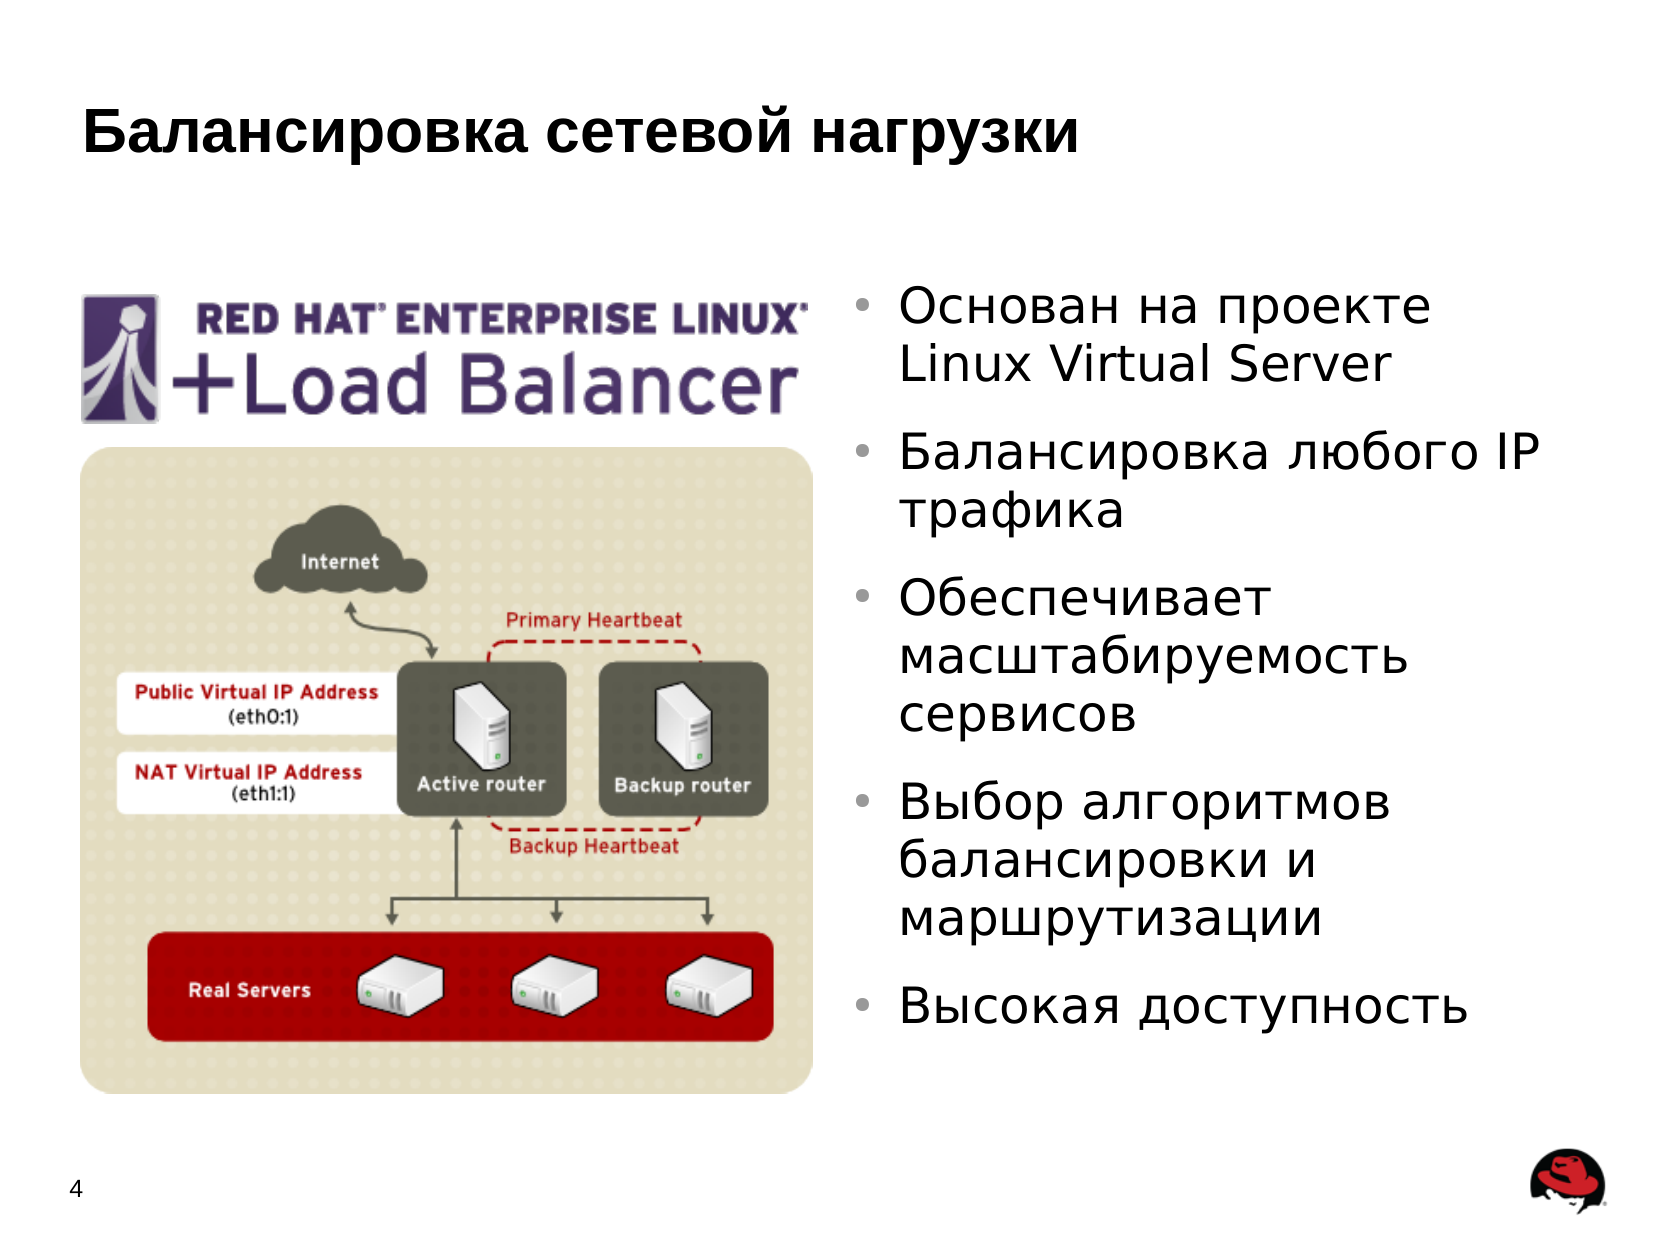

# Балансировка сетевой нагрузки
Основан на проекте Linux Virtual Server
Балансировка любого IP трафика
Обеспечивает масштабируемость сервисов
Выбор алгоритмов балансировки и маршрутизации
Высокая доступность